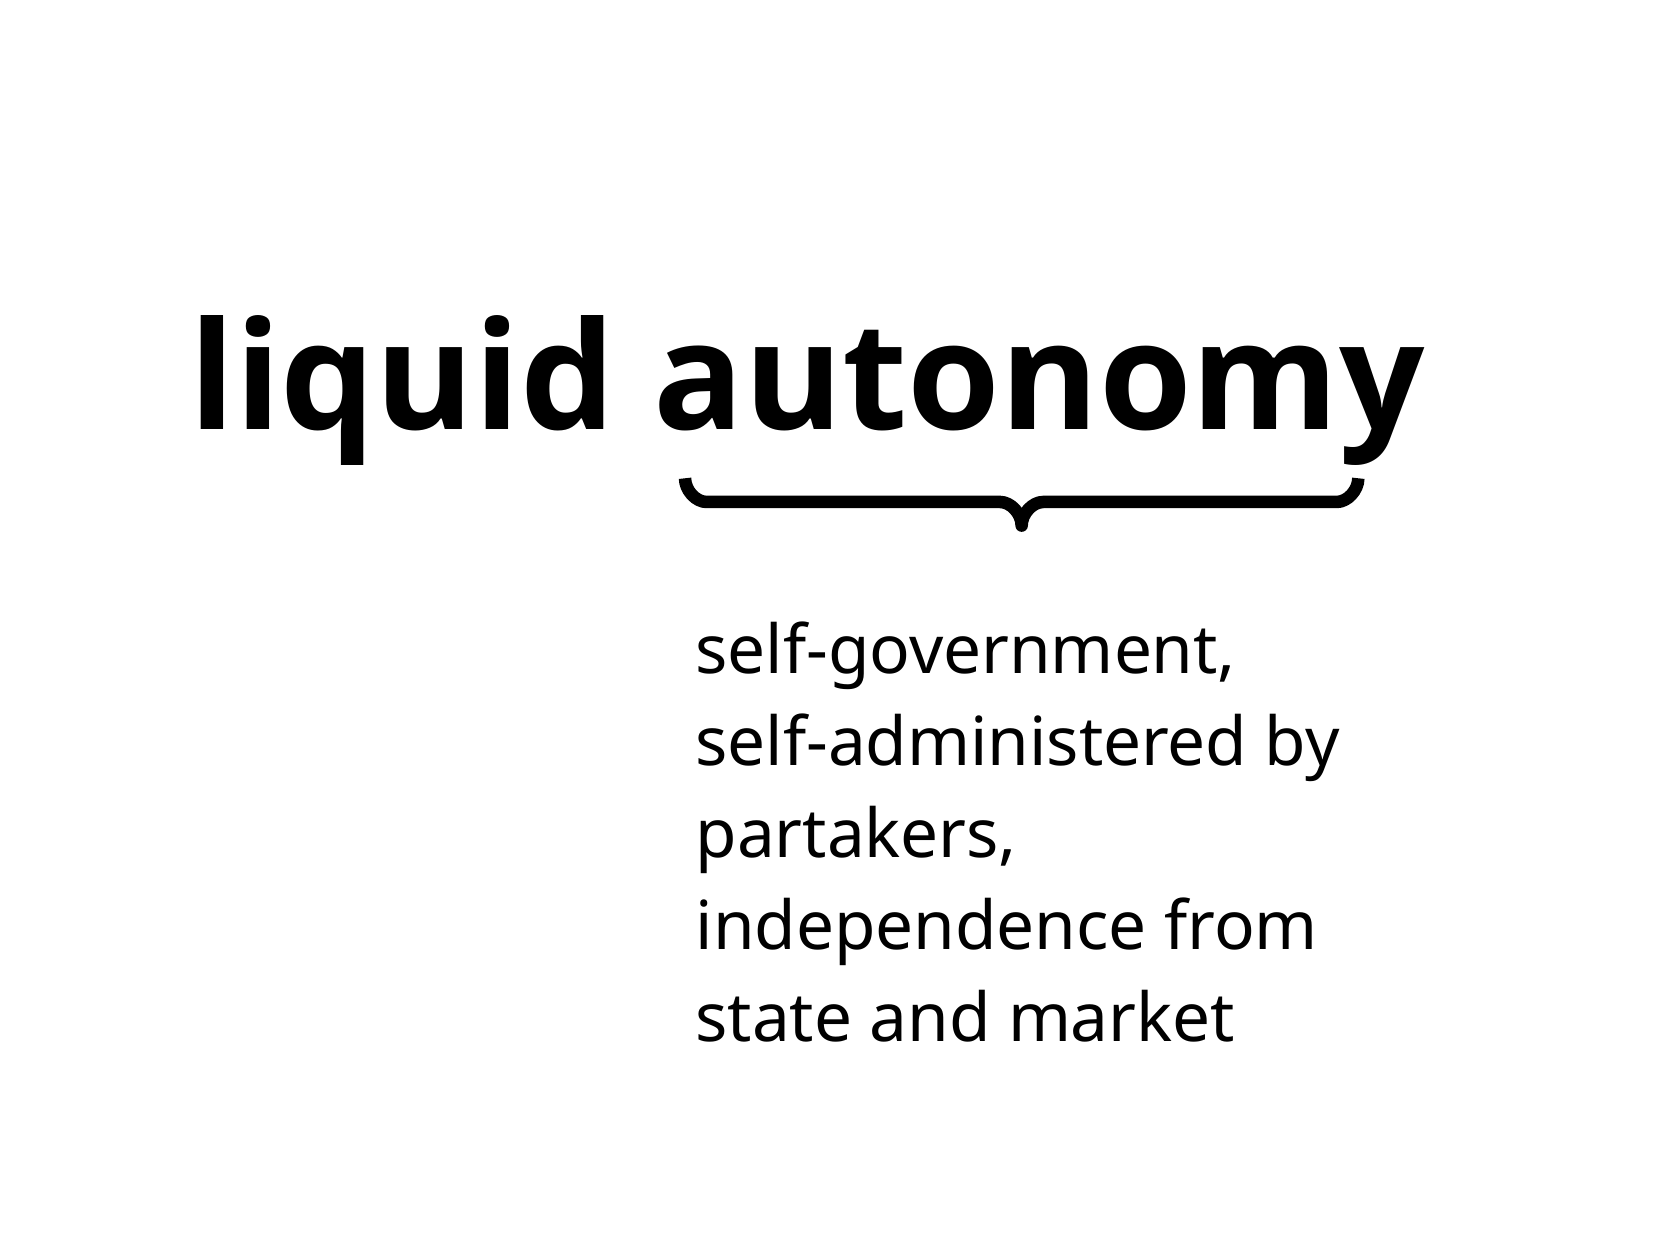

# liquid autonomy
self-government,
self-administered by
partakers,
independence from
state and market